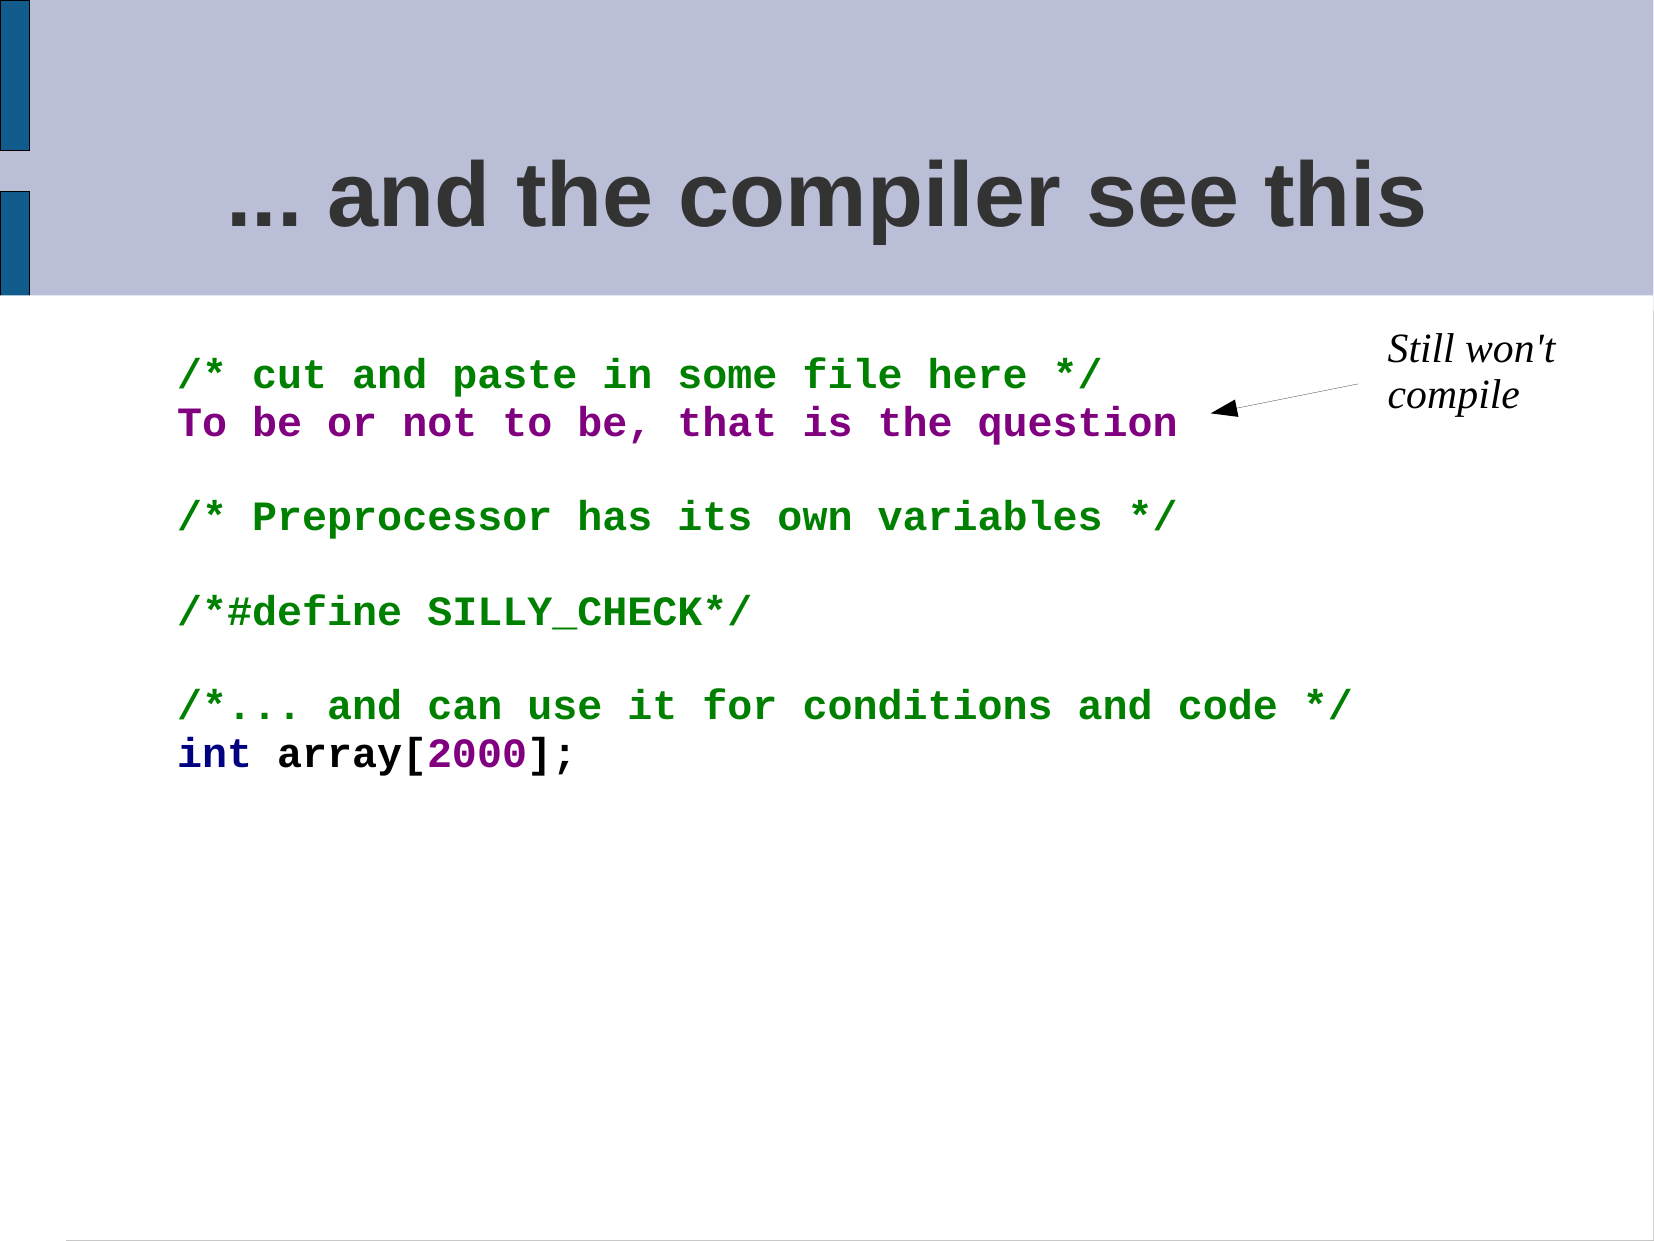

# ... and the compiler see this
/* cut and paste in some file here */
To be or not to be, that is the question
/* Preprocessor has its own variables */
/*#define SILLY_CHECK*/
/*... and can use it for conditions and code */
int array[2000];
Still won't
compile